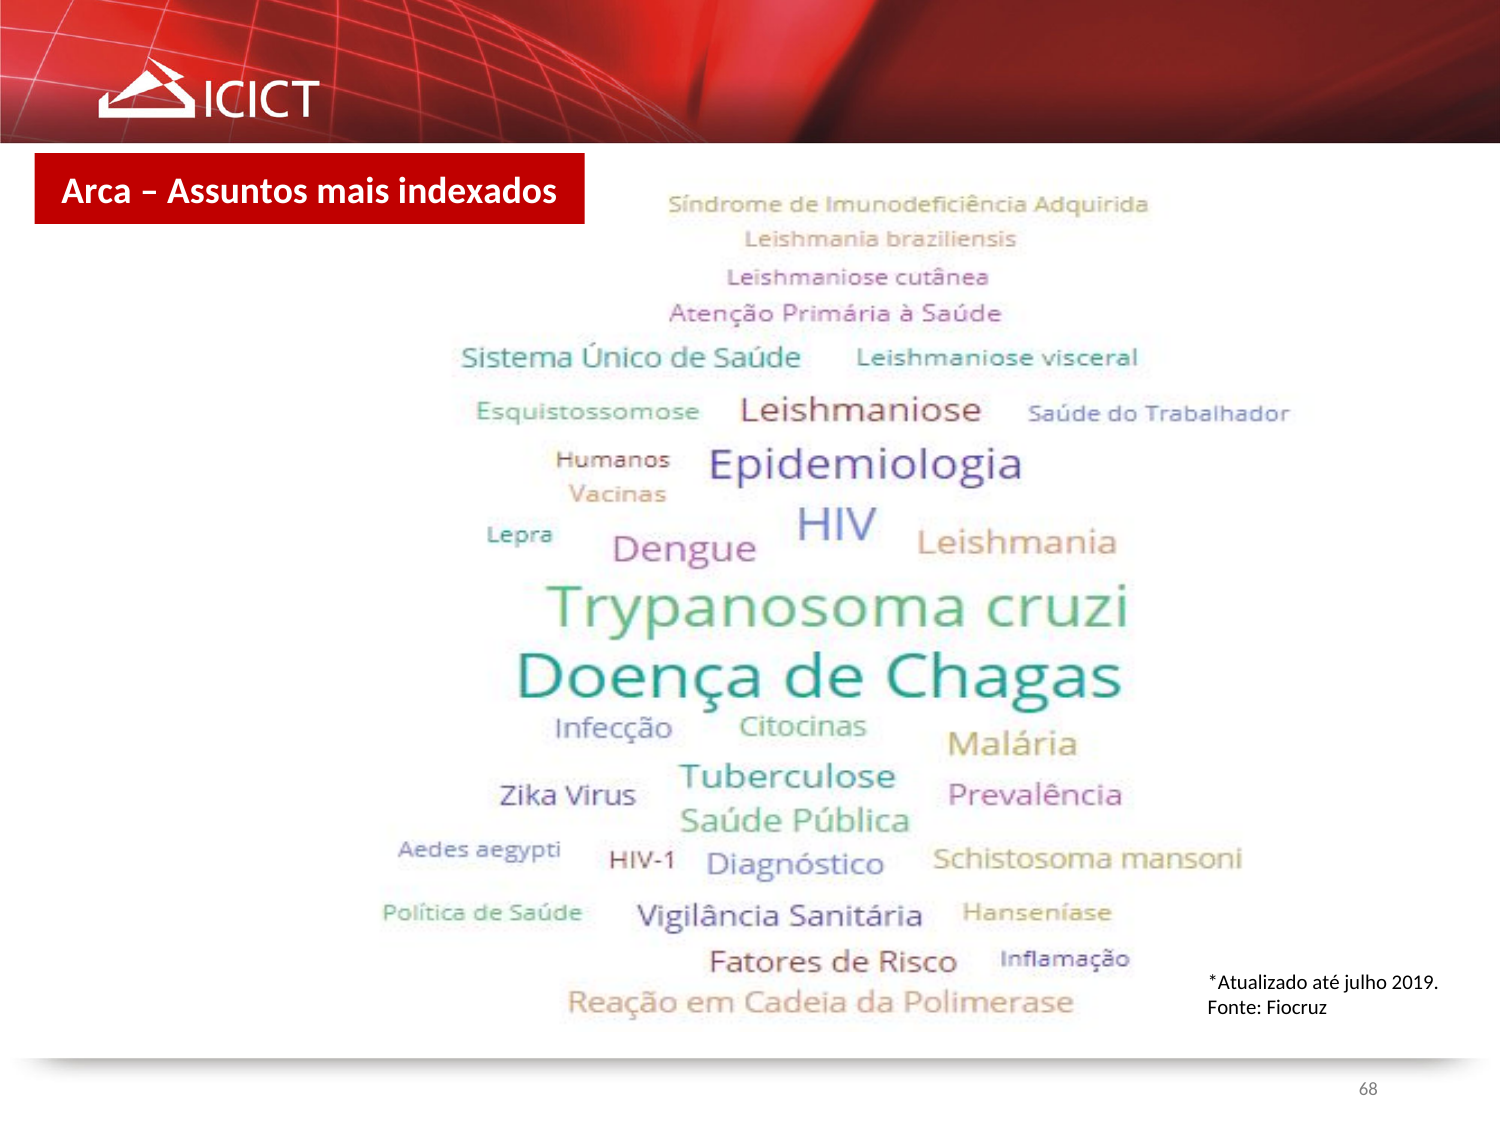

Arca – Assuntos mais indexados
*Atualizado até julho 2019.
Fonte: Fiocruz